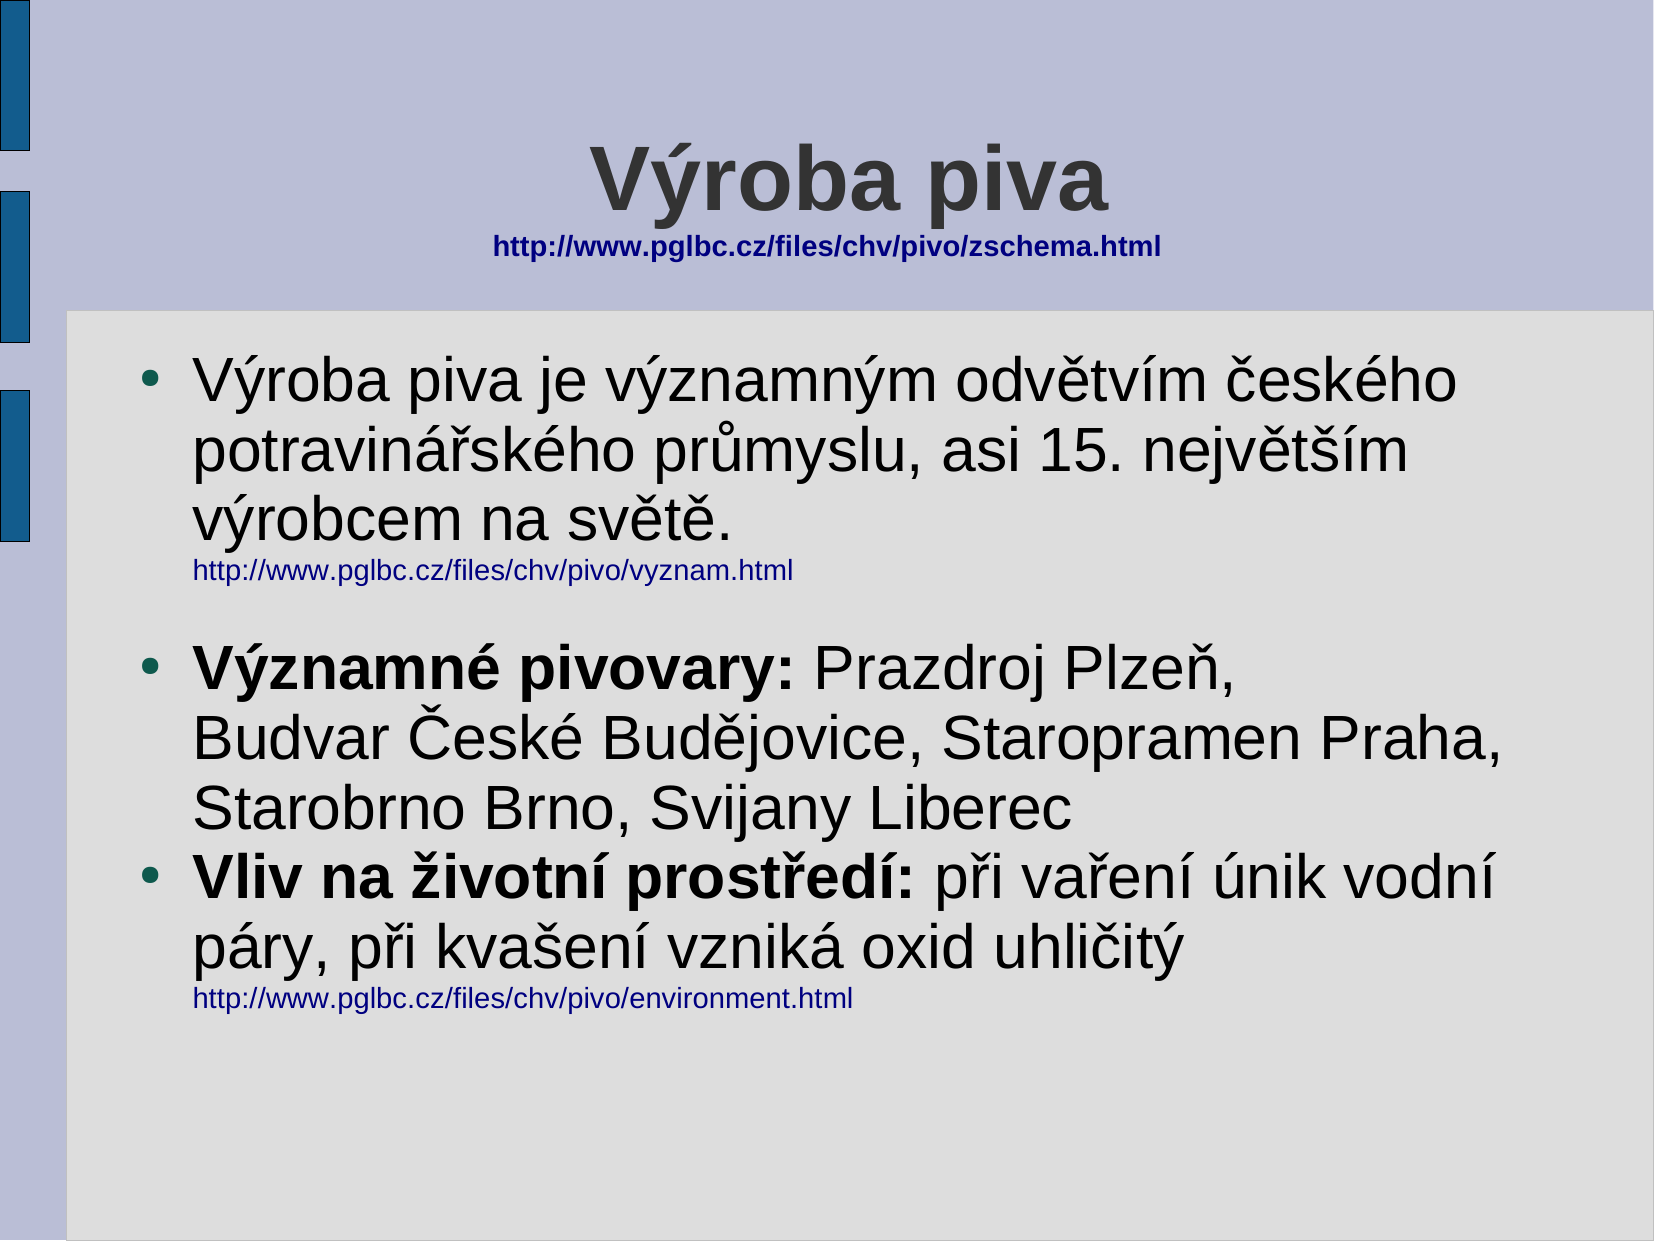

# Výroba piva http://www.pglbc.cz/files/chv/pivo/zschema.html
Výroba piva je významným odvětvím českého potravinářského průmyslu, asi 15. největším výrobcem na světě.
http://www.pglbc.cz/files/chv/pivo/vyznam.html
Významné pivovary: Prazdroj Plzeň,
Budvar České Budějovice, Staropramen Praha, Starobrno Brno, Svijany Liberec
Vliv na životní prostředí: při vaření únik vodní páry, při kvašení vzniká oxid uhličitý
http://www.pglbc.cz/files/chv/pivo/environment.html